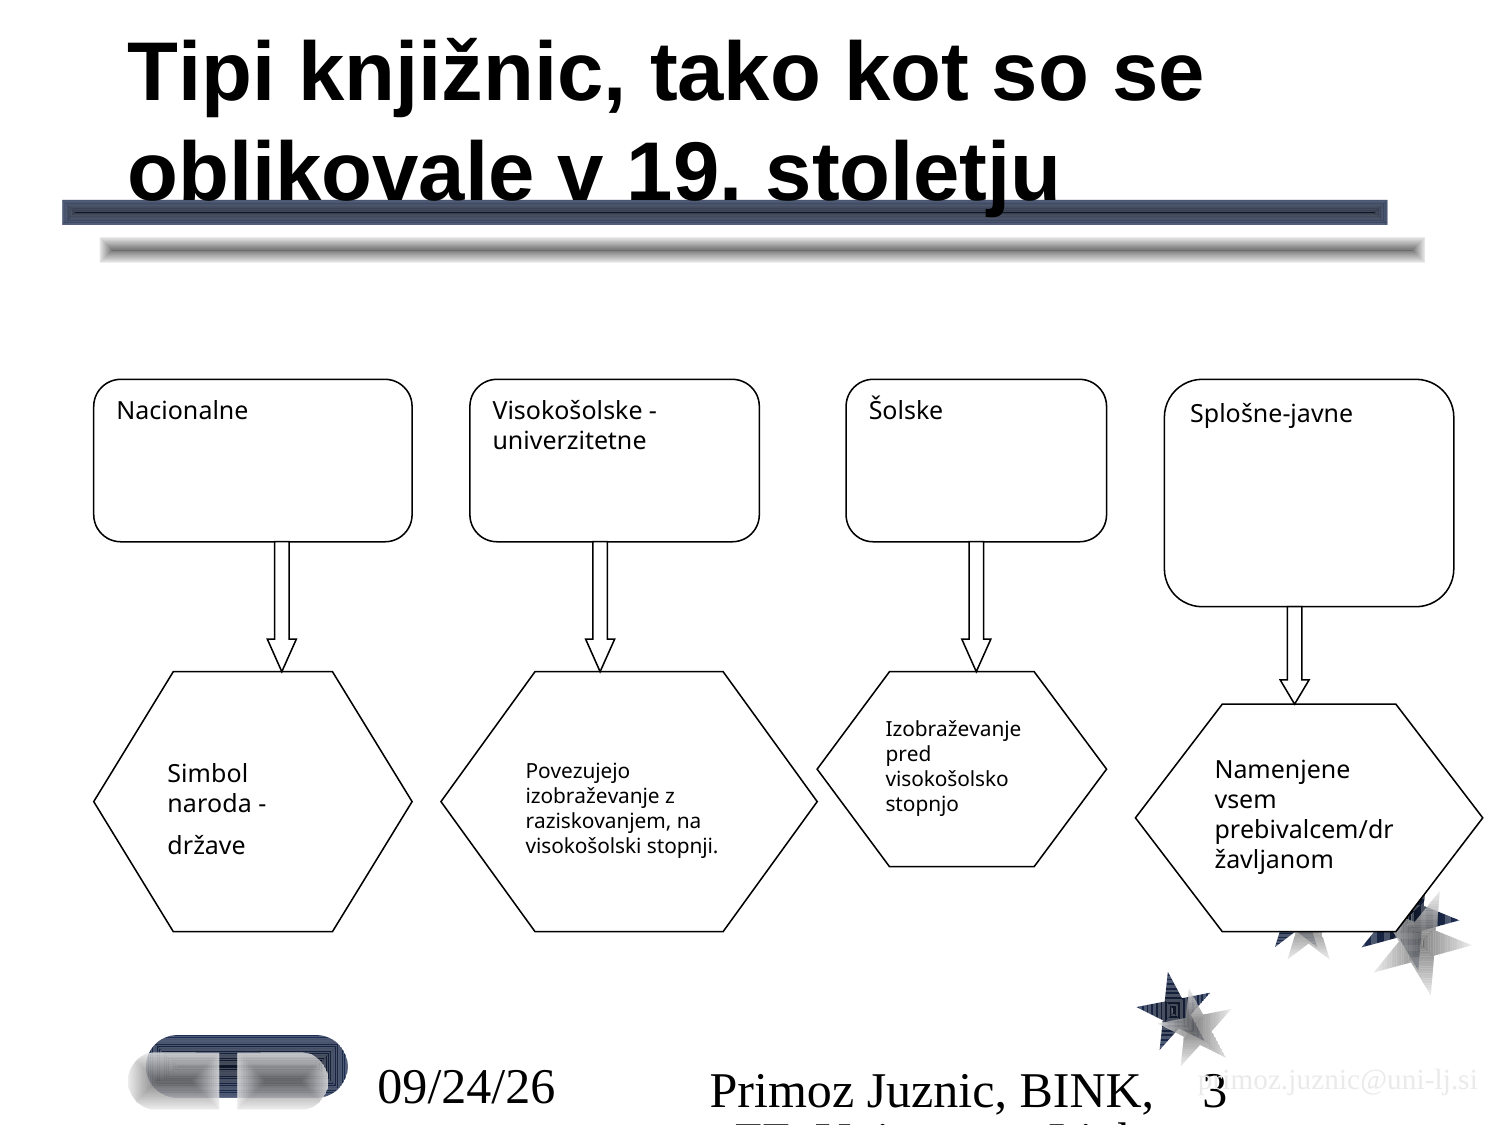

# Tipi knjižnic, tako kot so se oblikovale v 19. stoletju
Nacionalne
Visokošolske -univerzitetne
Šolske
Splošne-javne
Simbol naroda -države
Povezujejo izobraževanje z raziskovanjem, na visokošolski stopnji.
Izobraževanje pred visokošolsko stopnjo
Namenjene vsem prebivalcem/državljanom
Primoz Juznic, BINK, FF, Univerza v Ljubljani
3